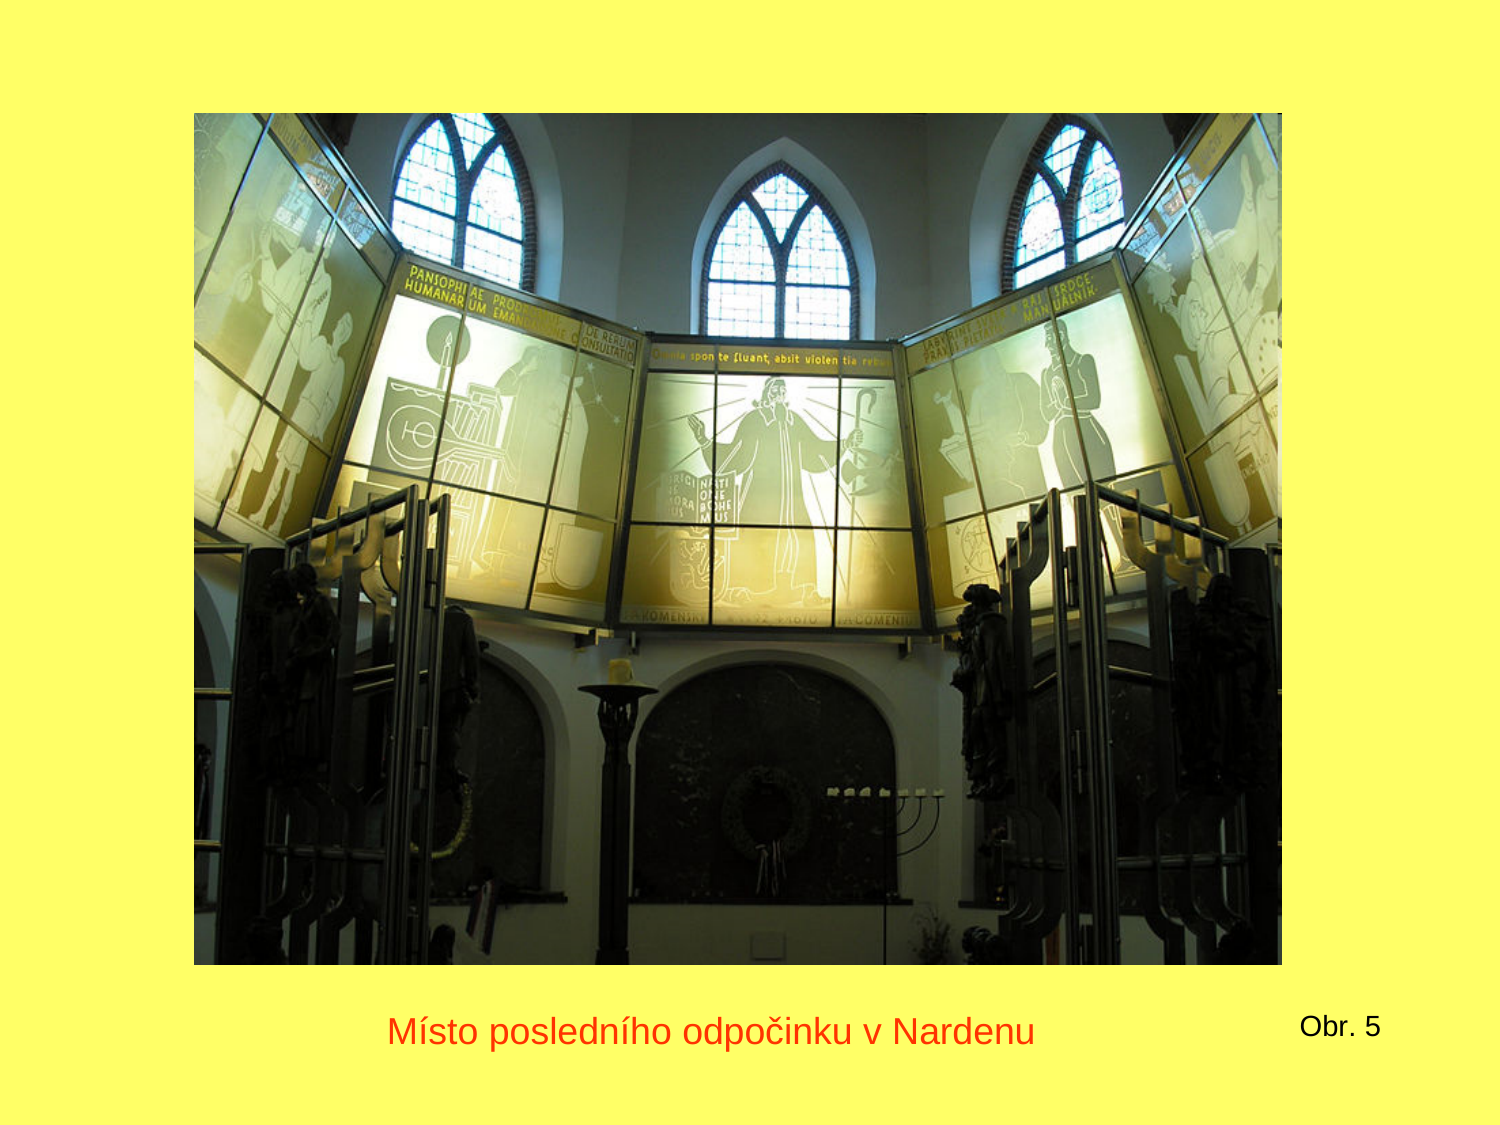

Místo posledního odpočinku v Nardenu
Obr. 5